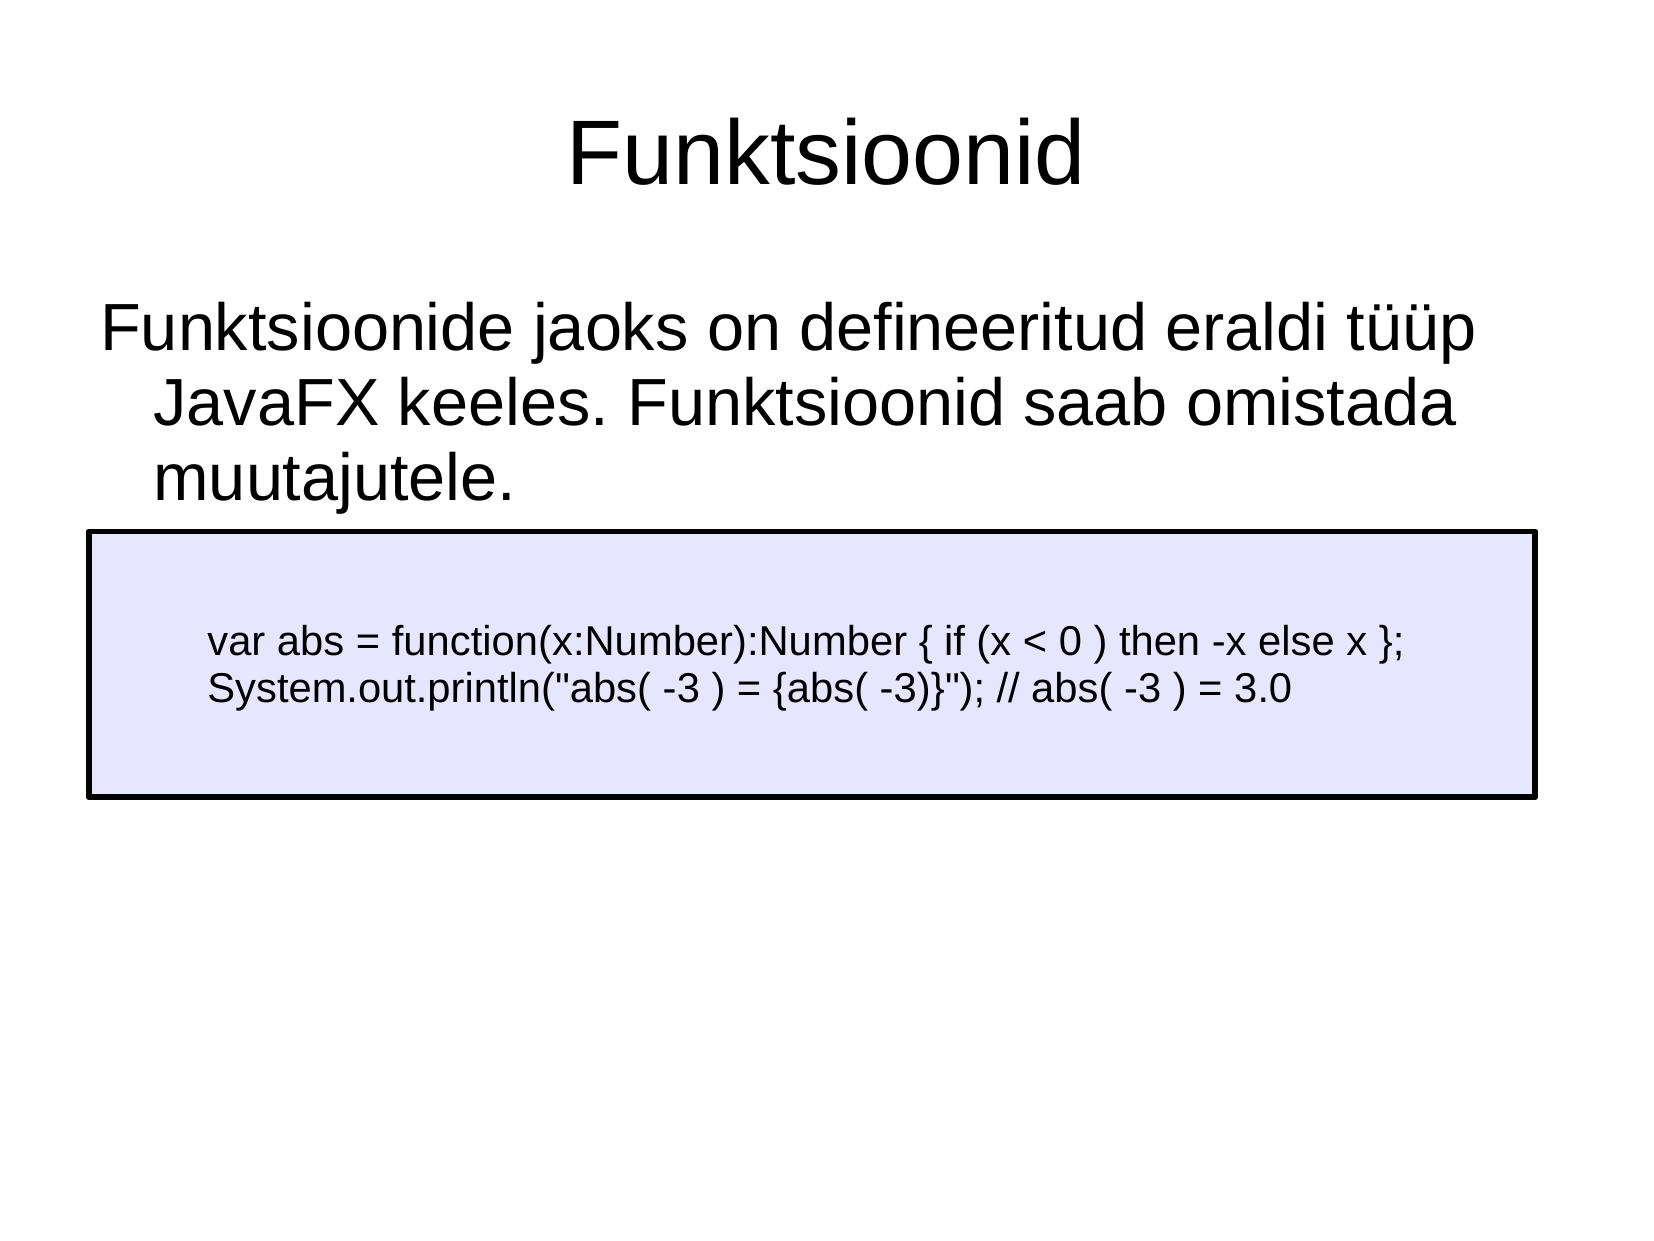

# Funktsioonid
Funktsioonide jaoks on defineeritud eraldi tüüp JavaFX keeles. Funktsioonid saab omistada muutajutele.
var abs = function(x:Number):Number { if (x < 0 ) then -x else x };
System.out.println("abs( -3 ) = {abs( -3)}"); // abs( -3 ) = 3.0